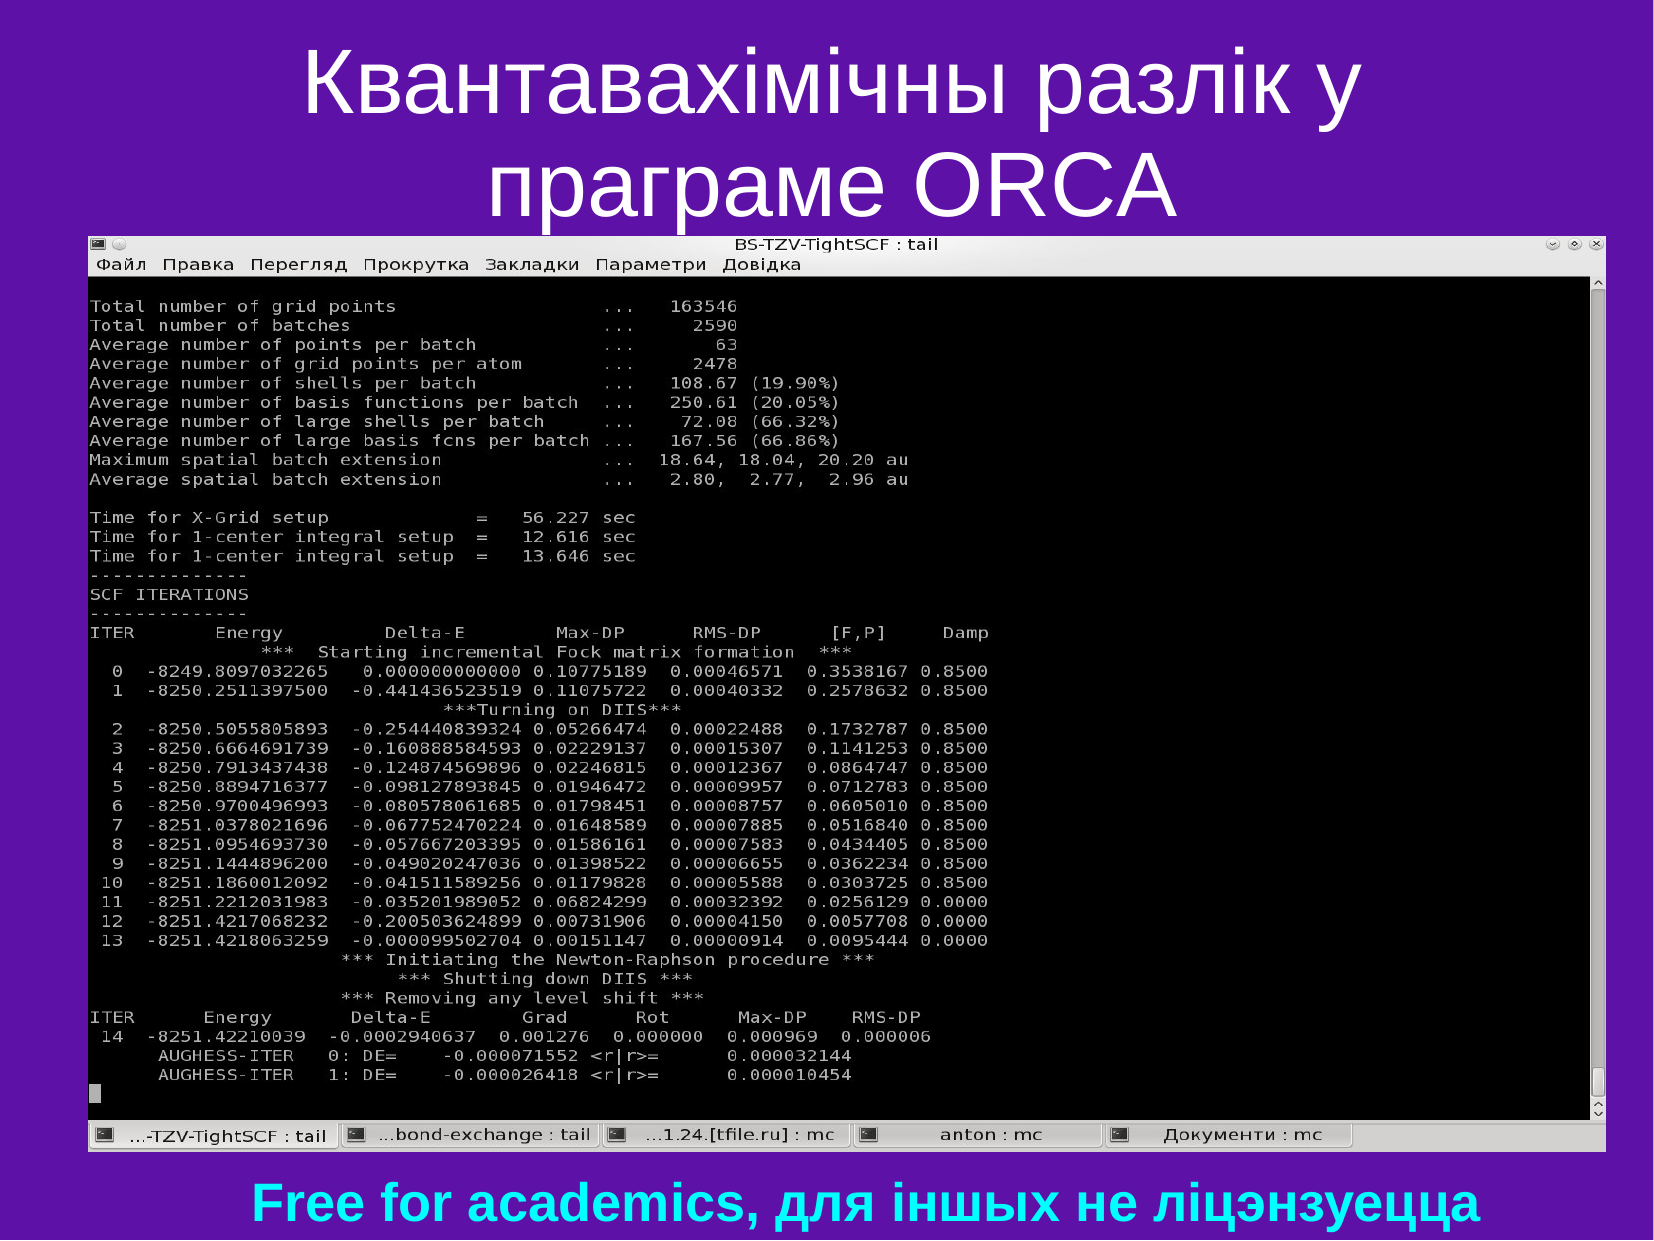

# Квантавахімічны разлік у праграме ORCA
Free for academics, для іншых не ліцэнзуецца